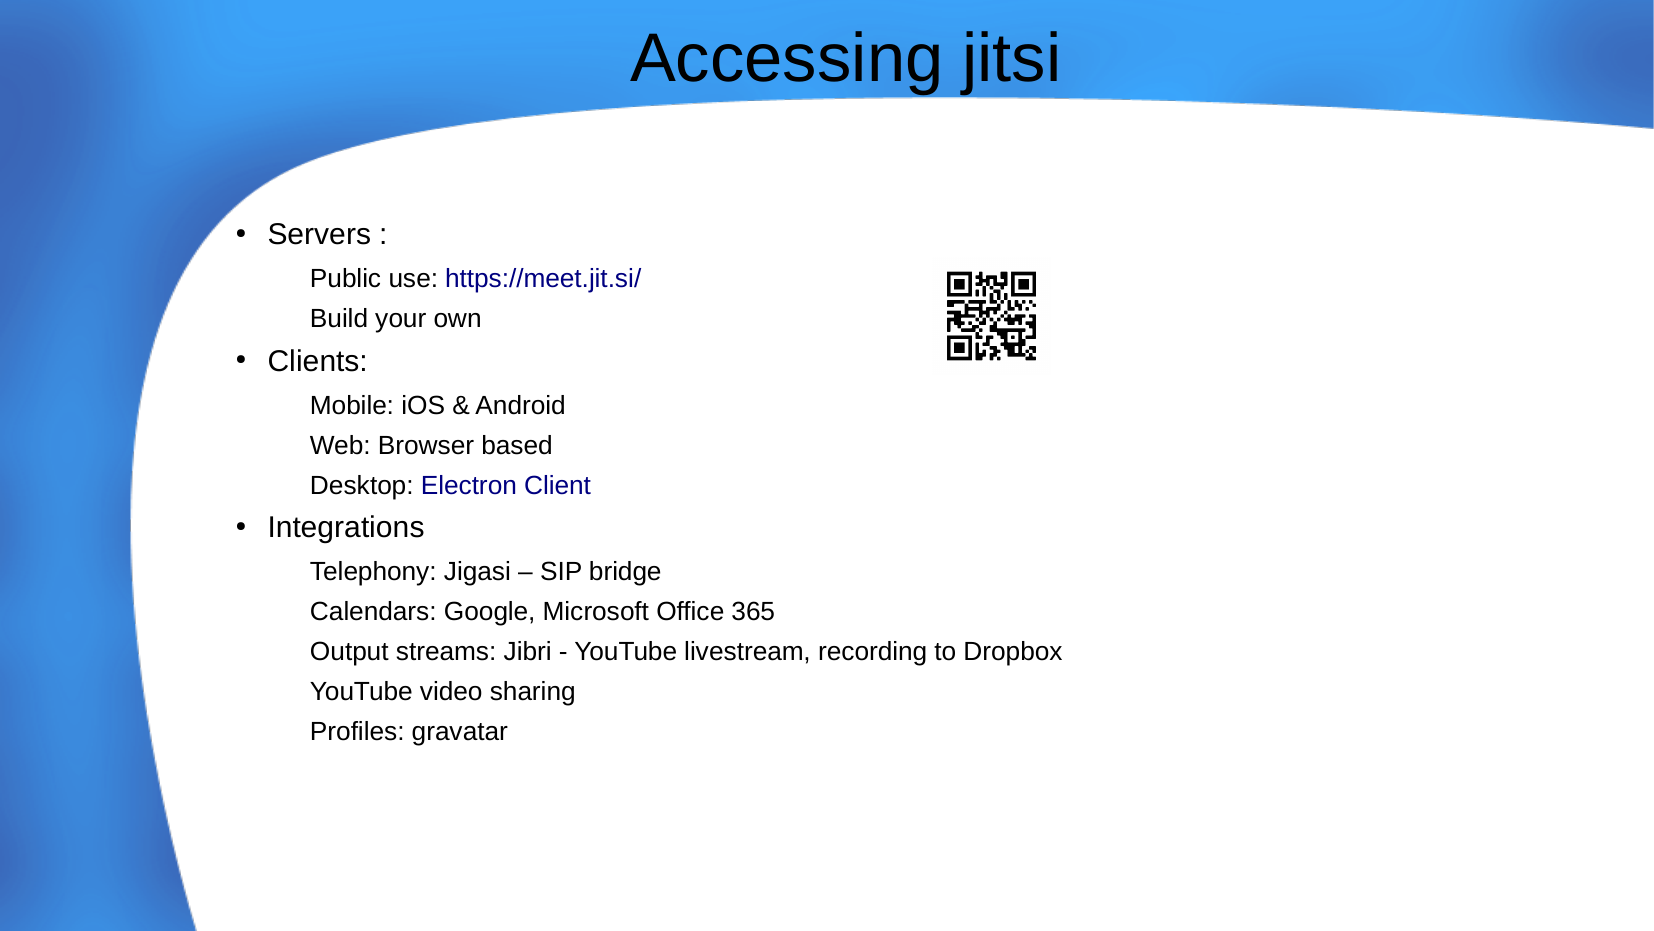

# Accessing jitsi
Servers :
Public use: https://meet.jit.si/
Build your own
Clients:
Mobile: iOS & Android
Web: Browser based
Desktop: Electron Client
Integrations
Telephony: Jigasi – SIP bridge
Calendars: Google, Microsoft Office 365
Output streams: Jibri - YouTube livestream, recording to Dropbox
YouTube video sharing
Profiles: gravatar